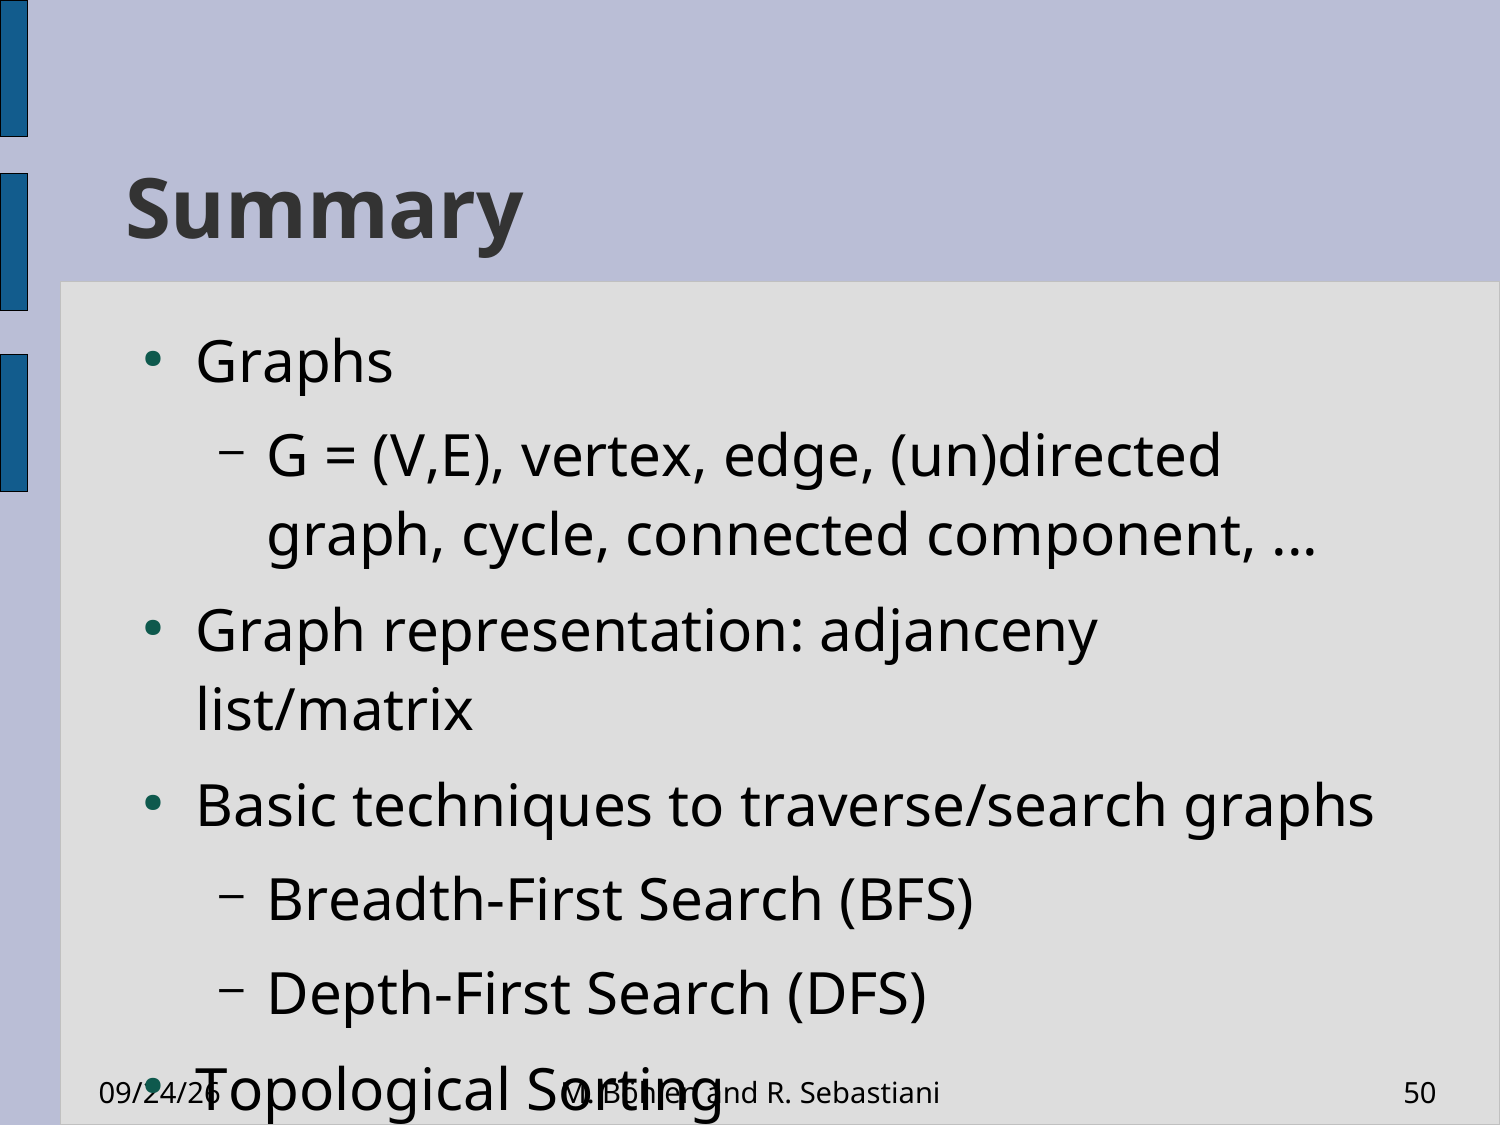

# Summary
Graphs
G = (V,E), vertex, edge, (un)directed graph, cycle, connected component, ...
Graph representation: adjanceny list/matrix
Basic techniques to traverse/search graphs
Breadth-First Search (BFS)
Depth-First Search (DFS)
Topological Sorting
M. Böhlen and R. Sebastiani
50